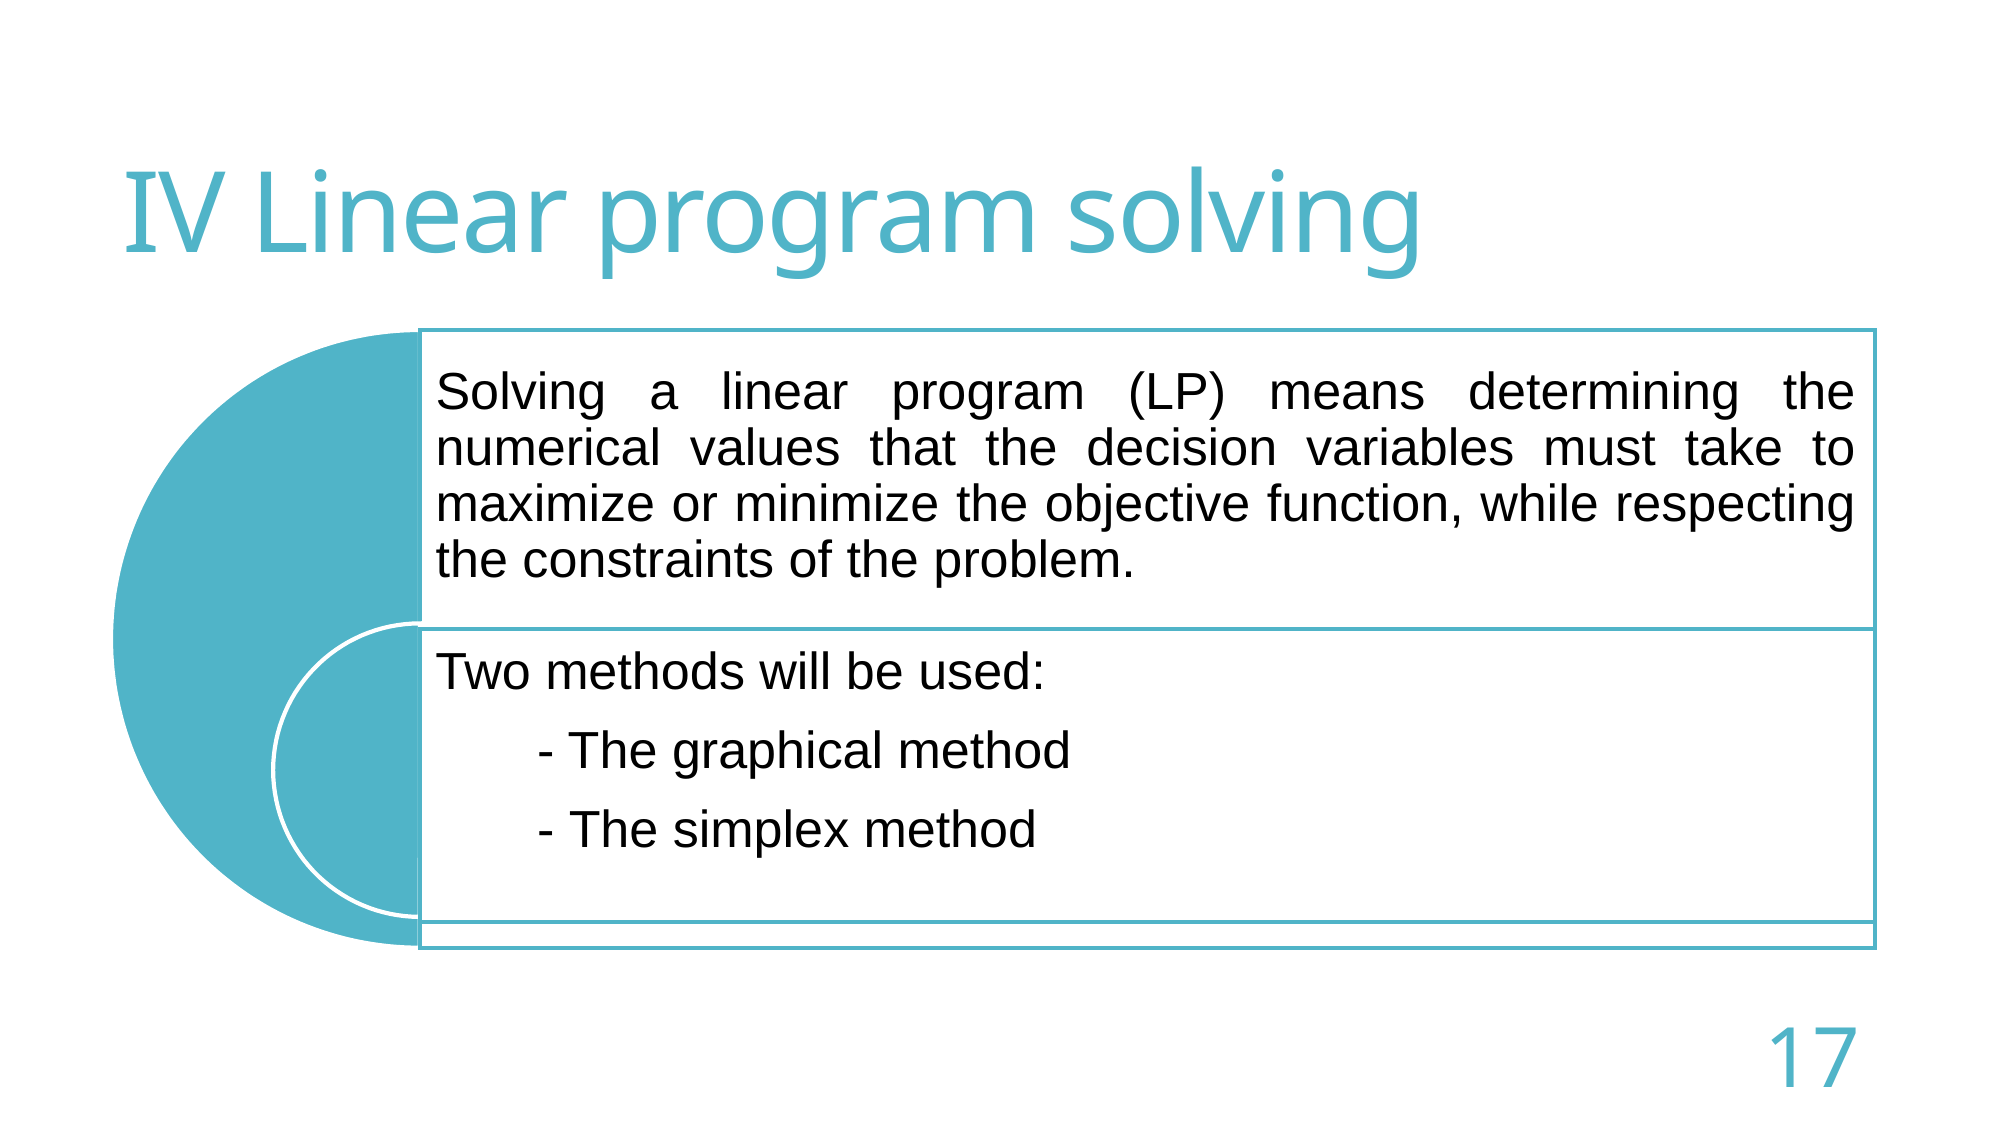

IV Linear program solving
Solving a linear program (LP) means determining the numerical values that the decision variables must take to maximize or minimize the objective function, while respecting the constraints of the problem.
Two methods will be used:
 - The graphical method
 - The simplex method